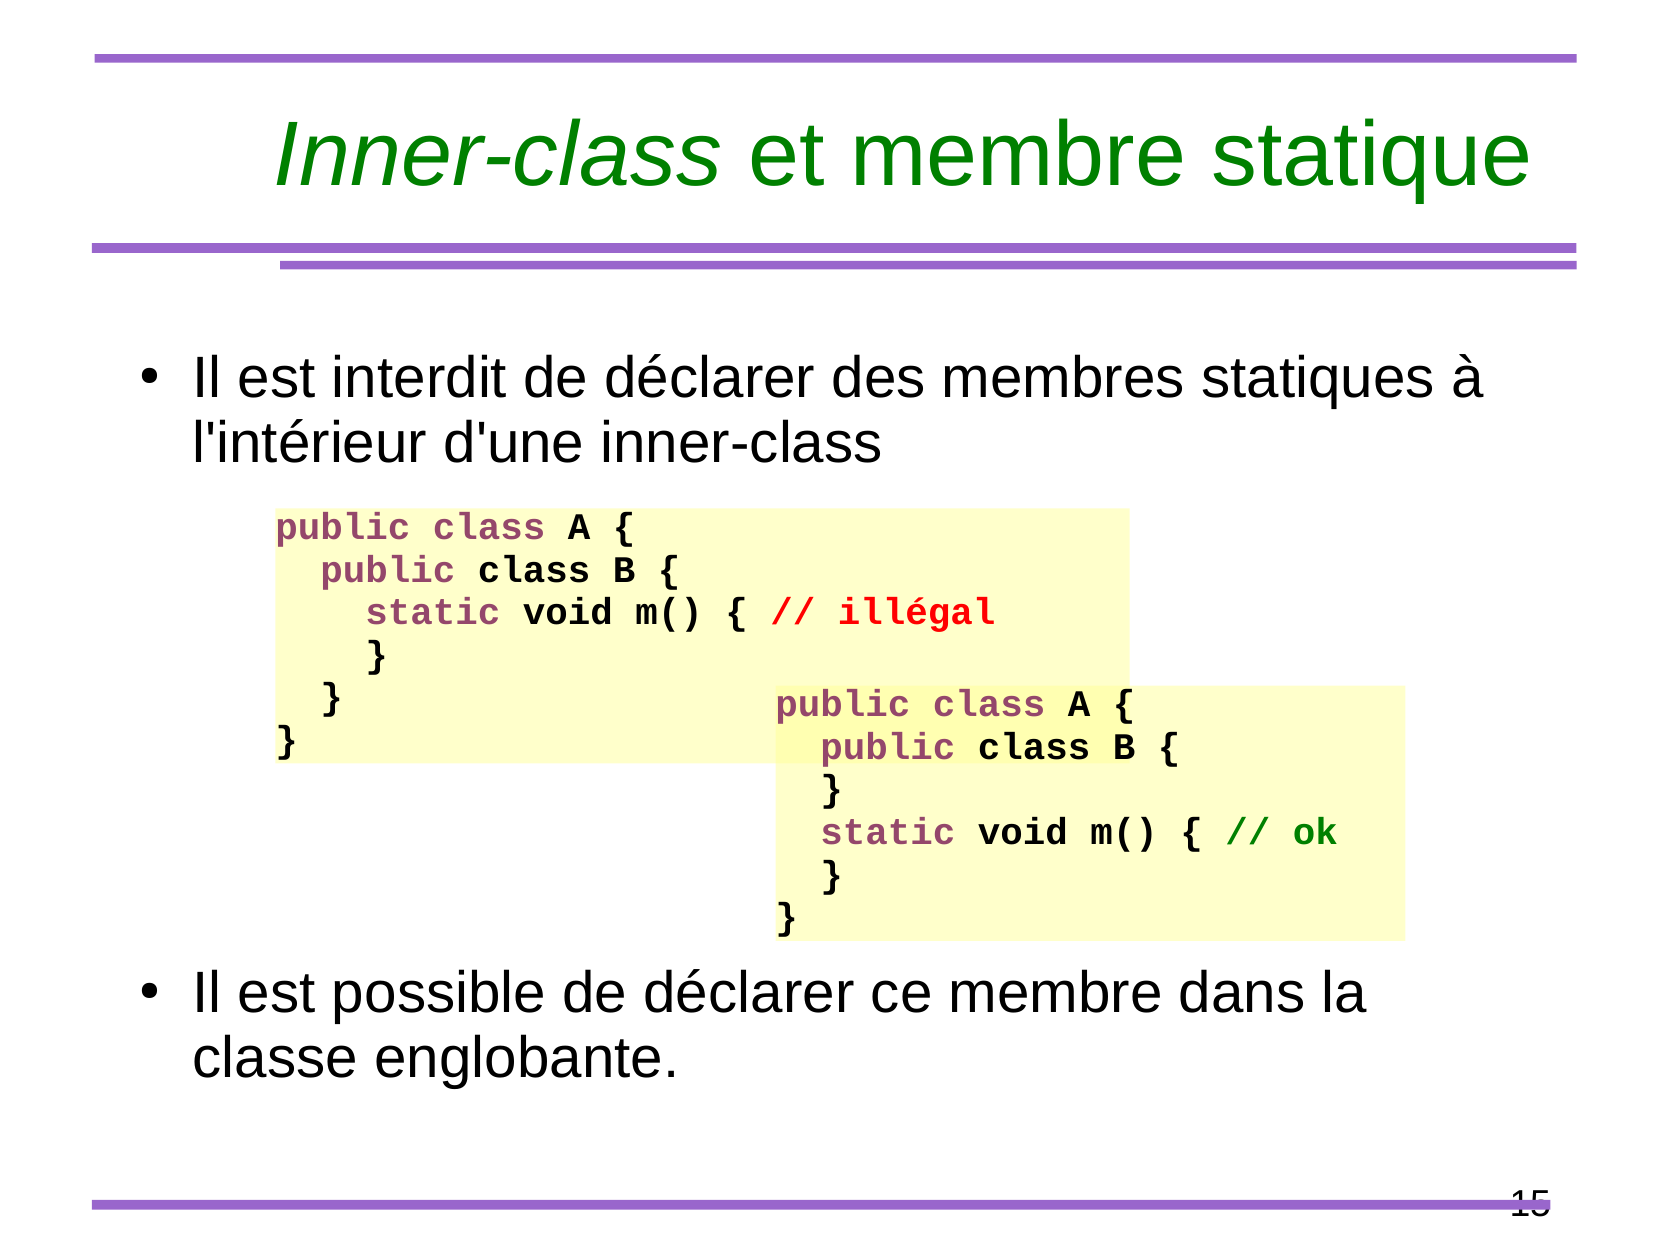

# Inner-class et membre statique
Il est interdit de déclarer des membres statiques à l'intérieur d'une inner-class
Il est possible de déclarer ce membre dans la classe englobante.
public class A {
 public class B {
 static void m() { // illégal
 }
 }
}
public class A {
 public class B {
 }
 static void m() { // ok
 }
}